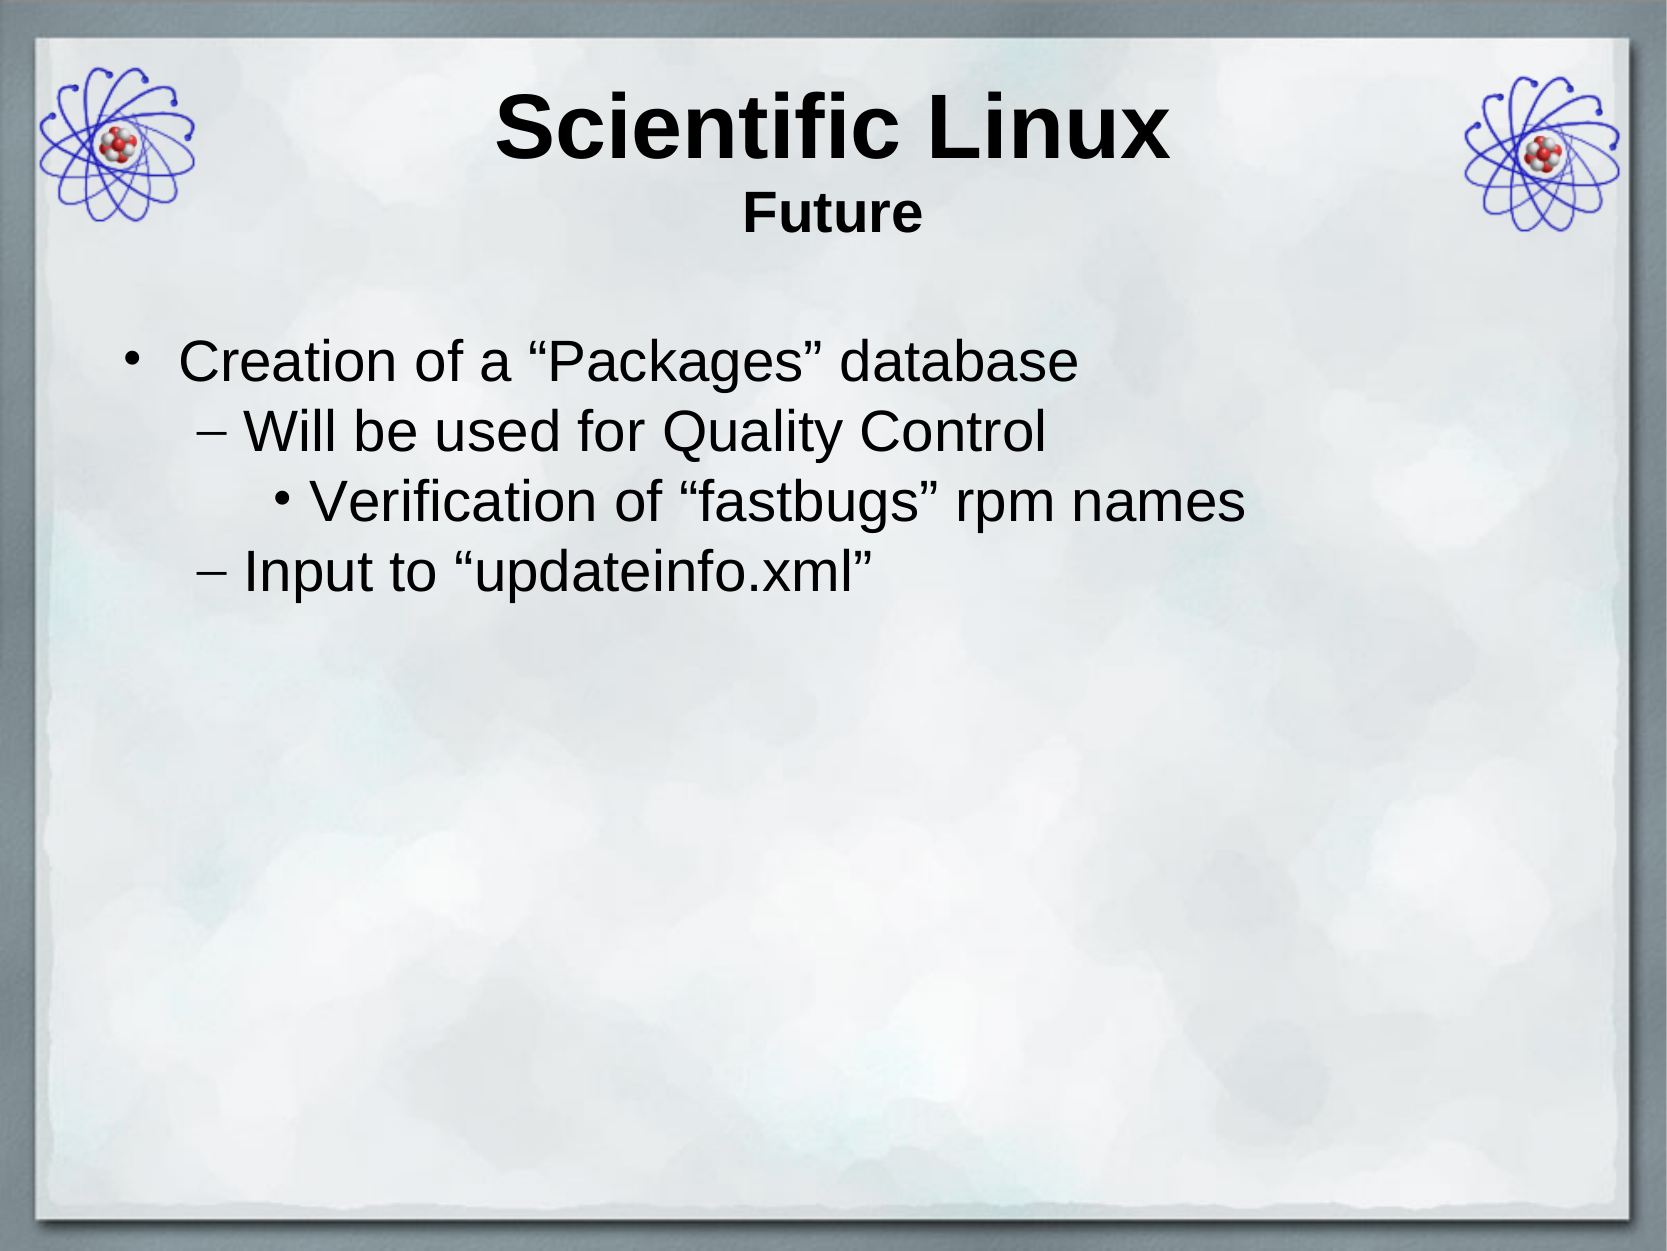

# Scientific Linux Future
Creation of a “Packages” database
Will be used for Quality Control
Verification of “fastbugs” rpm names
Input to “updateinfo.xml”